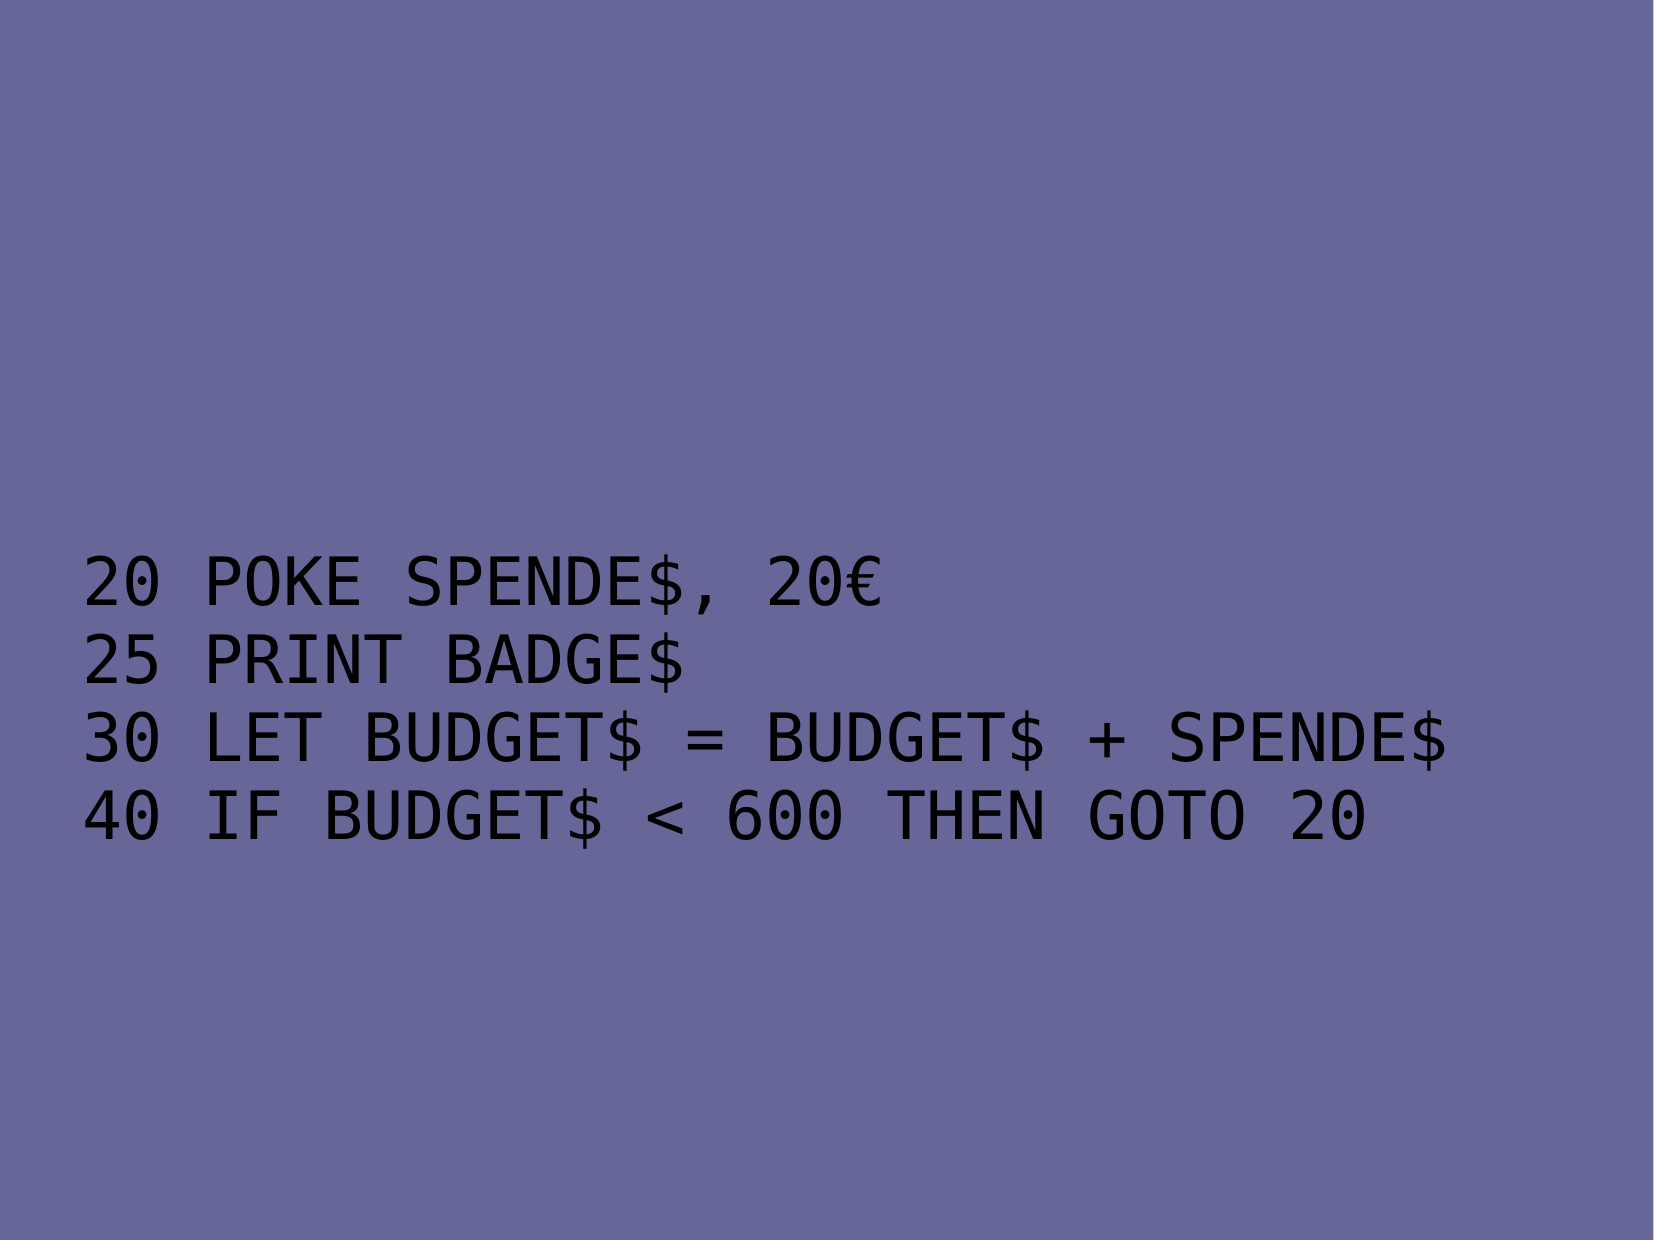

#
20 POKE SPENDE$, 20€
25 PRINT BADGE$
30 LET BUDGET$ = BUDGET$ + SPENDE$
40 IF BUDGET$ < 600 THEN GOTO 20